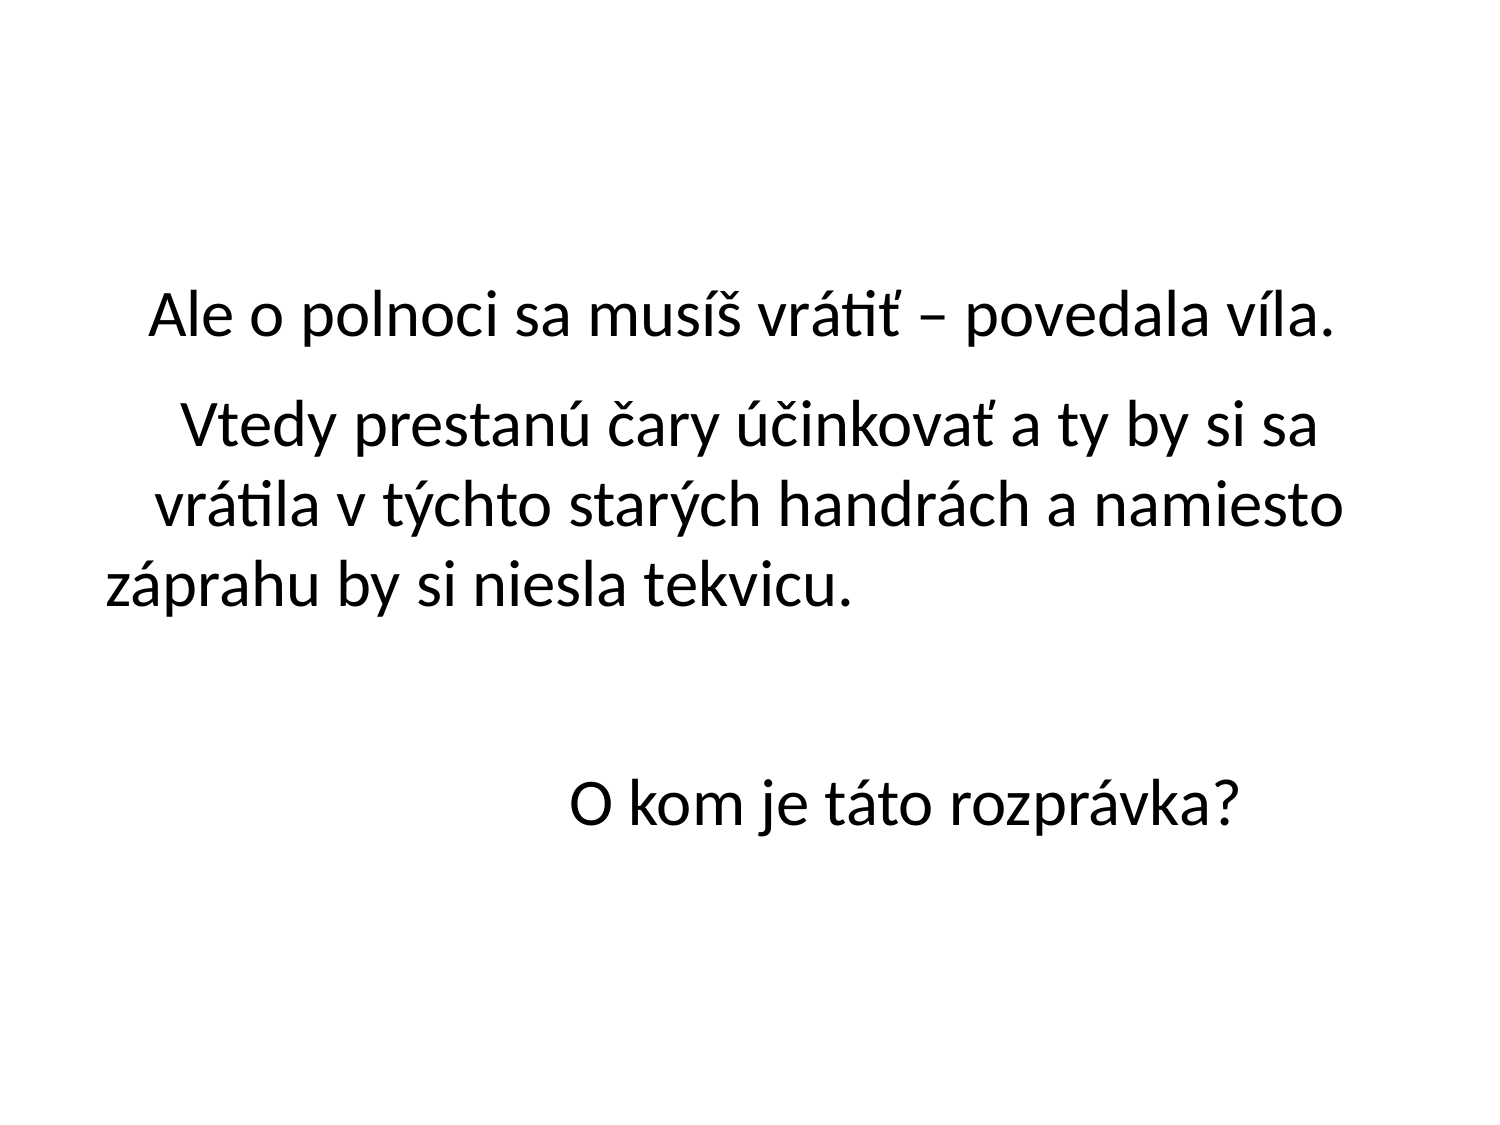

# Ale o polnoci sa musíš vrátiť – povedala víla.
Vtedy prestanú čary účinkovať a ty by si sa vrátila v týchto starých handrách a namiesto záprahu by si niesla tekvicu.
 O kom je táto rozprávka?